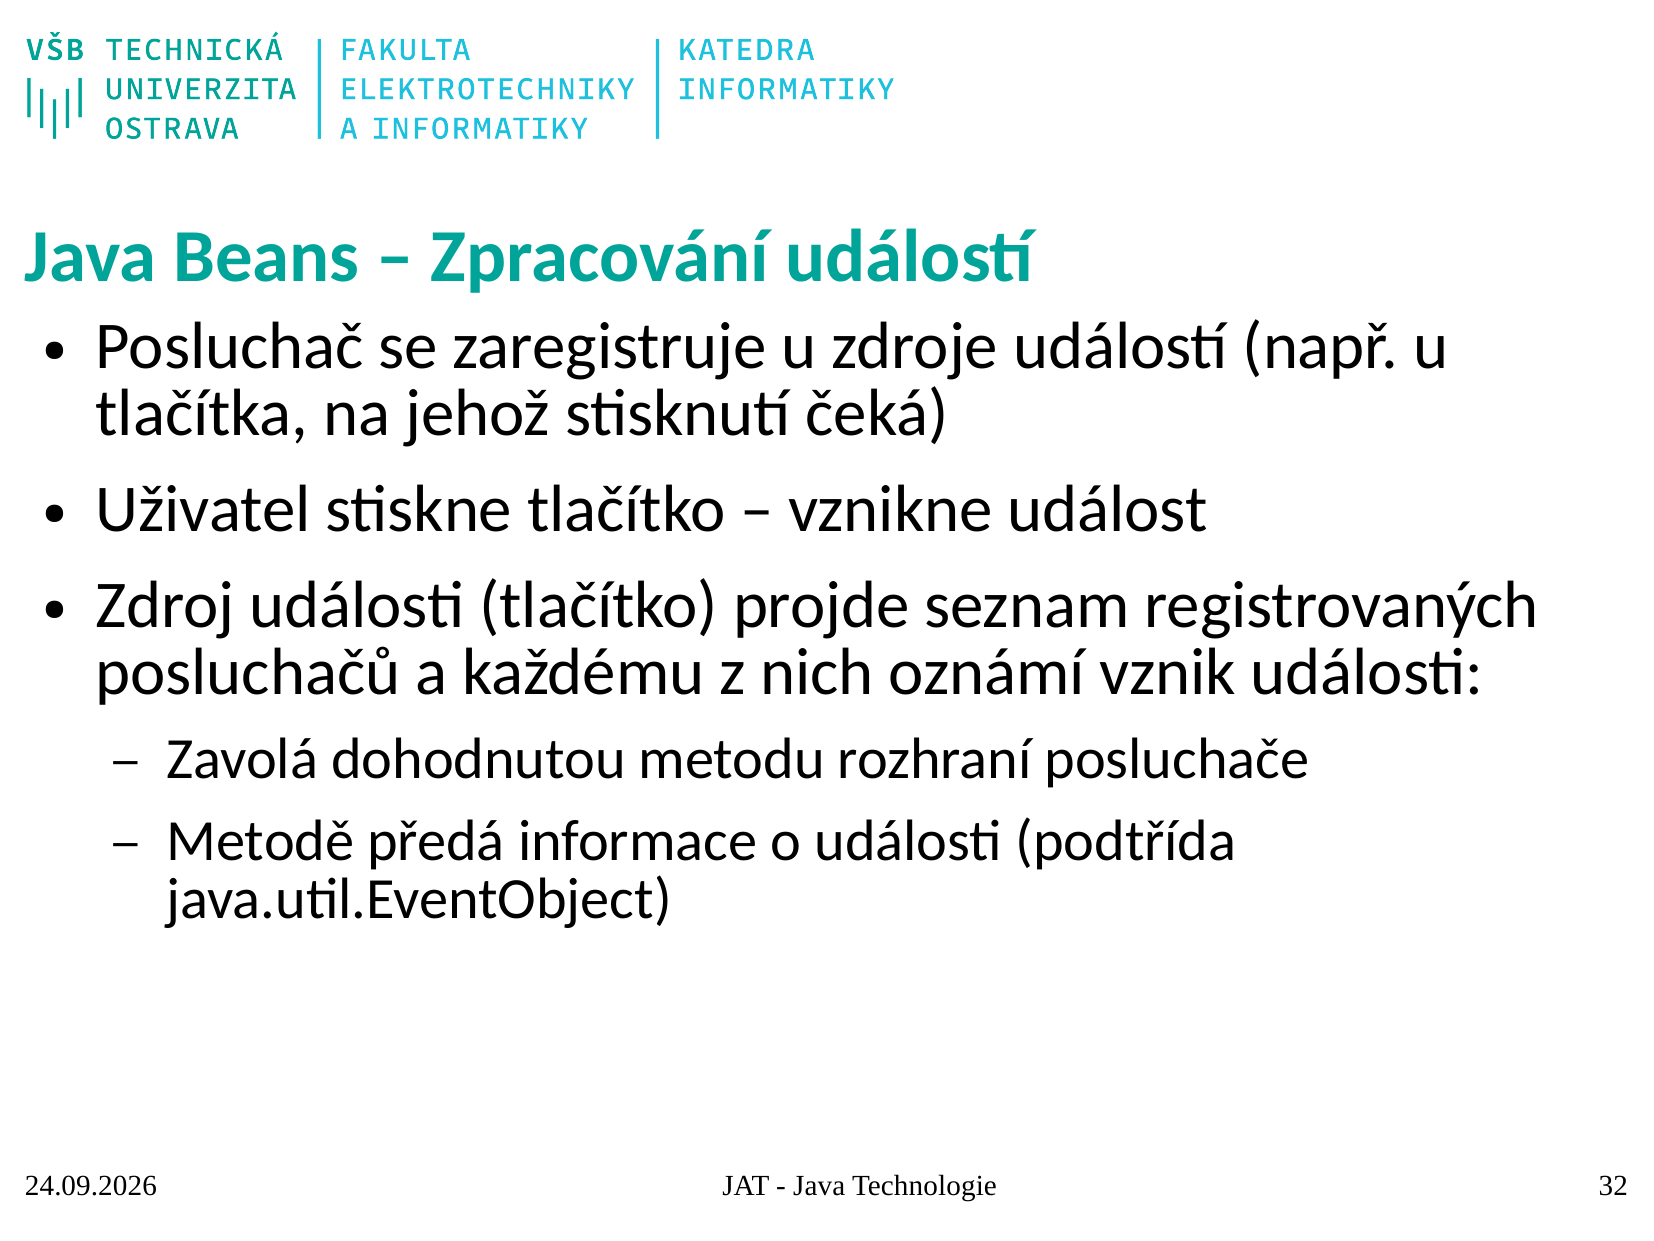

Java Beans – Zpracování událostí
# Posluchač se zaregistruje u zdroje událostí (např. u tlačítka, na jehož stisknutí čeká)
Uživatel stiskne tlačítko – vznikne událost
Zdroj události (tlačítko) projde seznam registrovaných posluchačů a každému z nich oznámí vznik události:
Zavolá dohodnutou metodu rozhraní posluchače
Metodě předá informace o události (podtřída java.util.EventObject)
JAT - Java Technologie
32